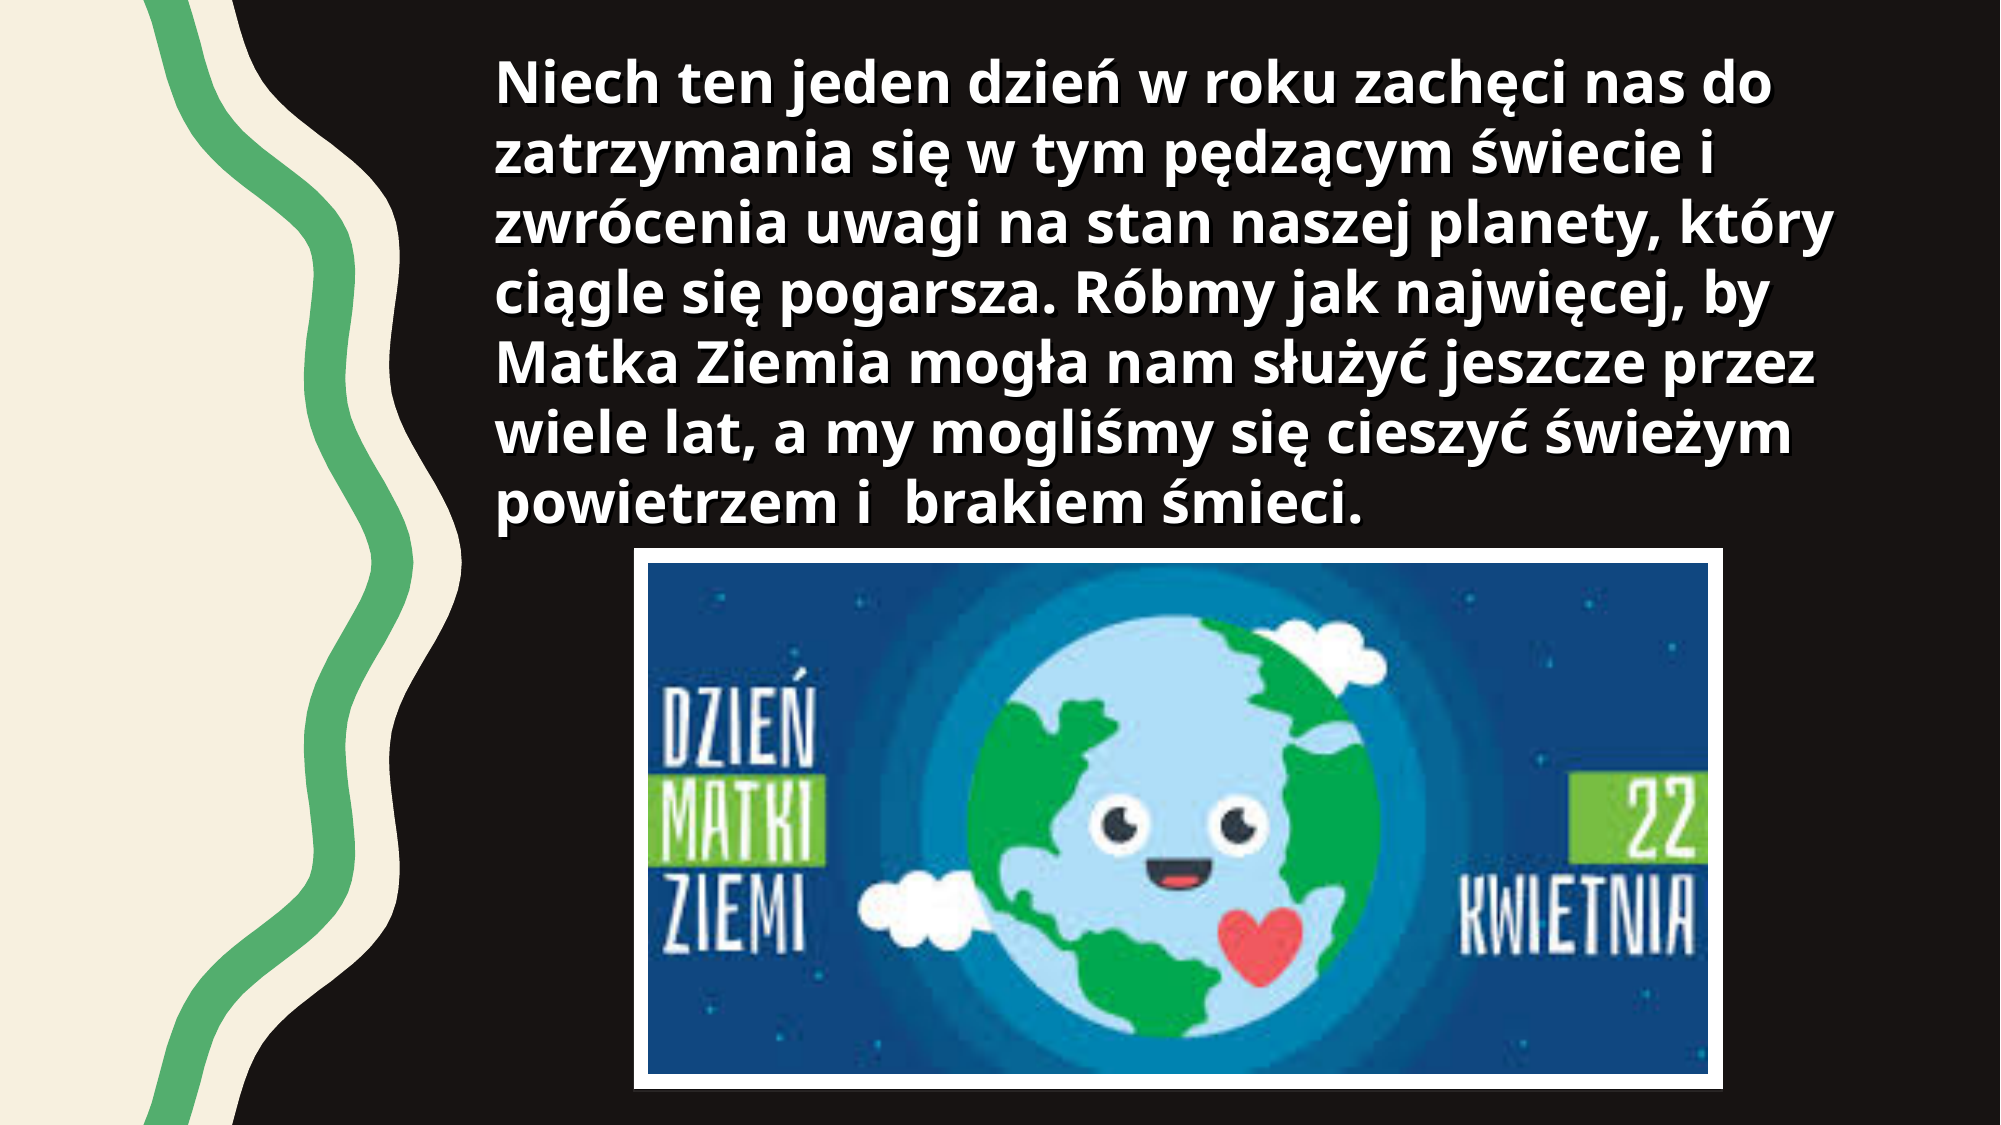

Niech ten jeden dzień w roku zachęci nas do zatrzymania się w tym pędzącym świecie i zwrócenia uwagi na stan naszej planety, który ciągle się pogarsza. Róbmy jak najwięcej, by Matka Ziemia mogła nam służyć jeszcze przez wiele lat, a my mogliśmy się cieszyć świeżym powietrzem i brakiem śmieci.